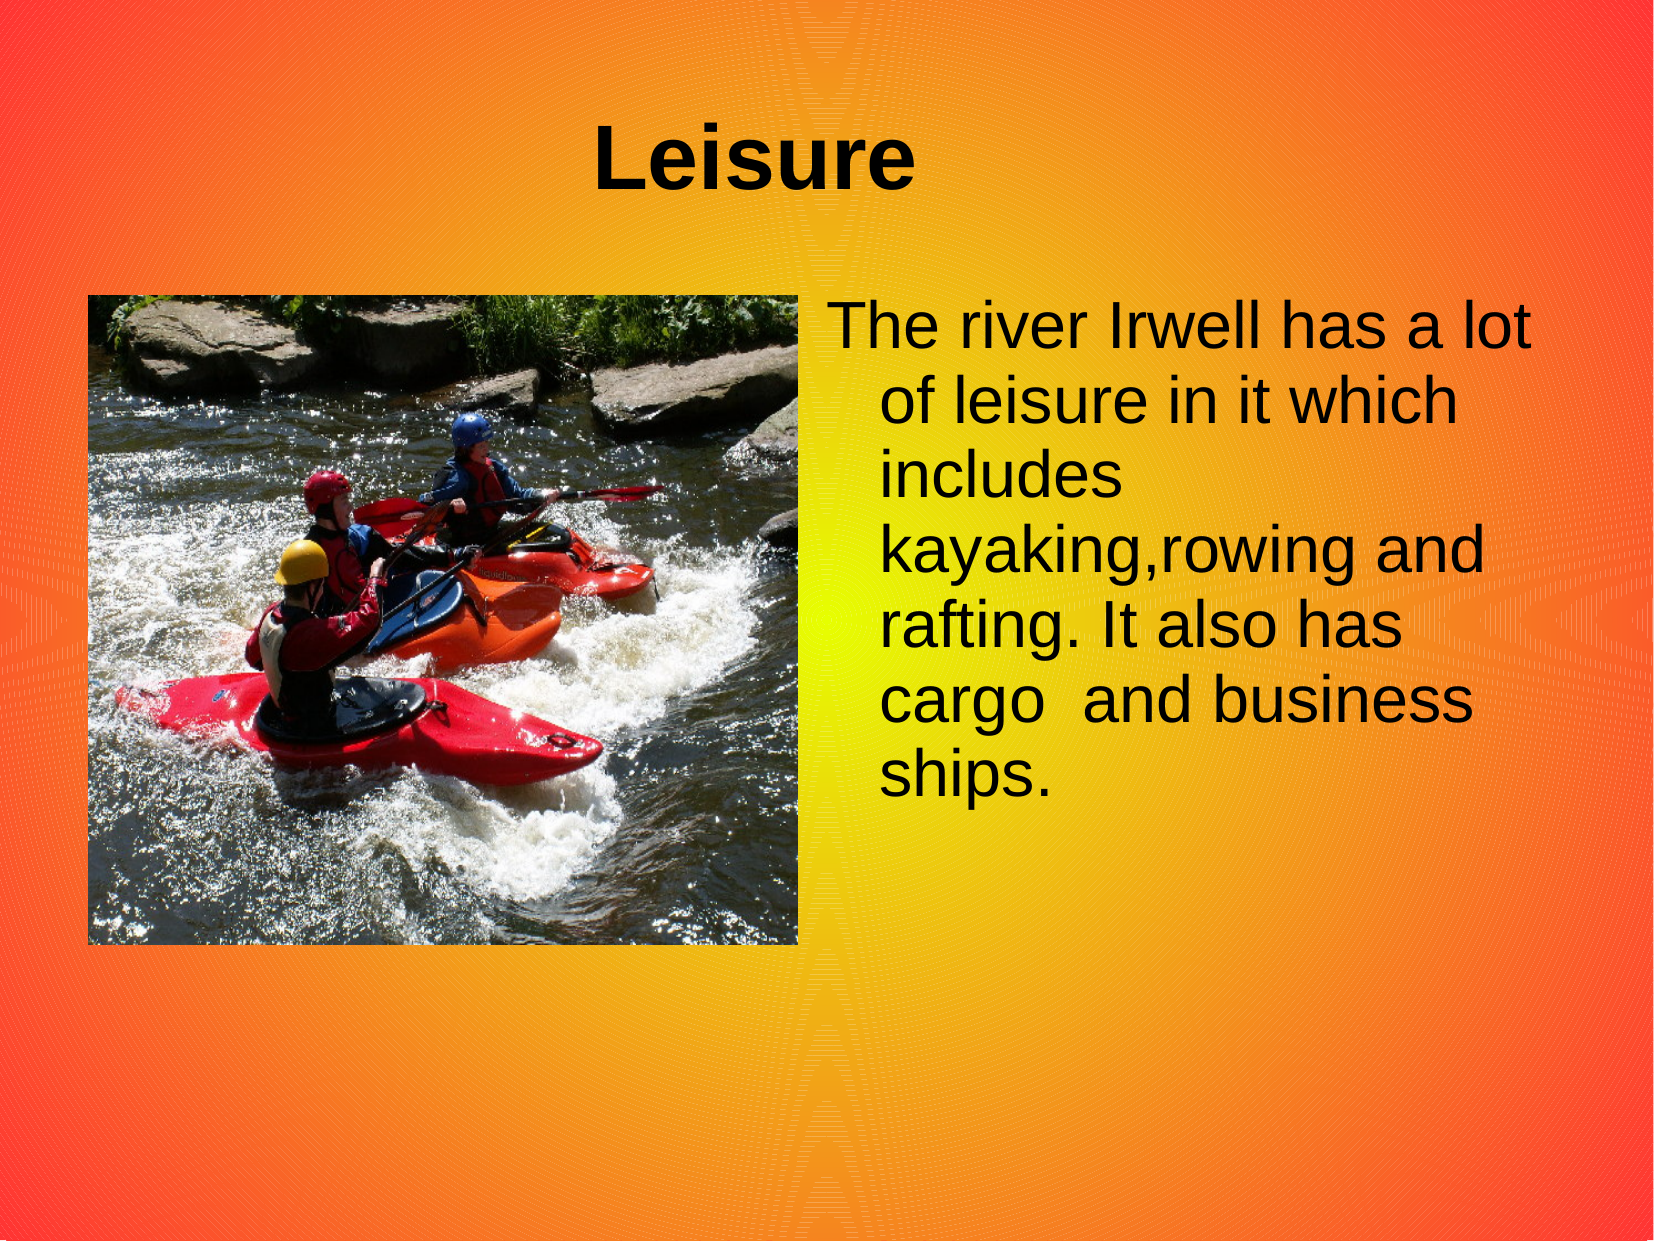

# Leisure
The river Irwell has a lot of leisure in it which includes kayaking,rowing and rafting. It also has cargo and business ships.